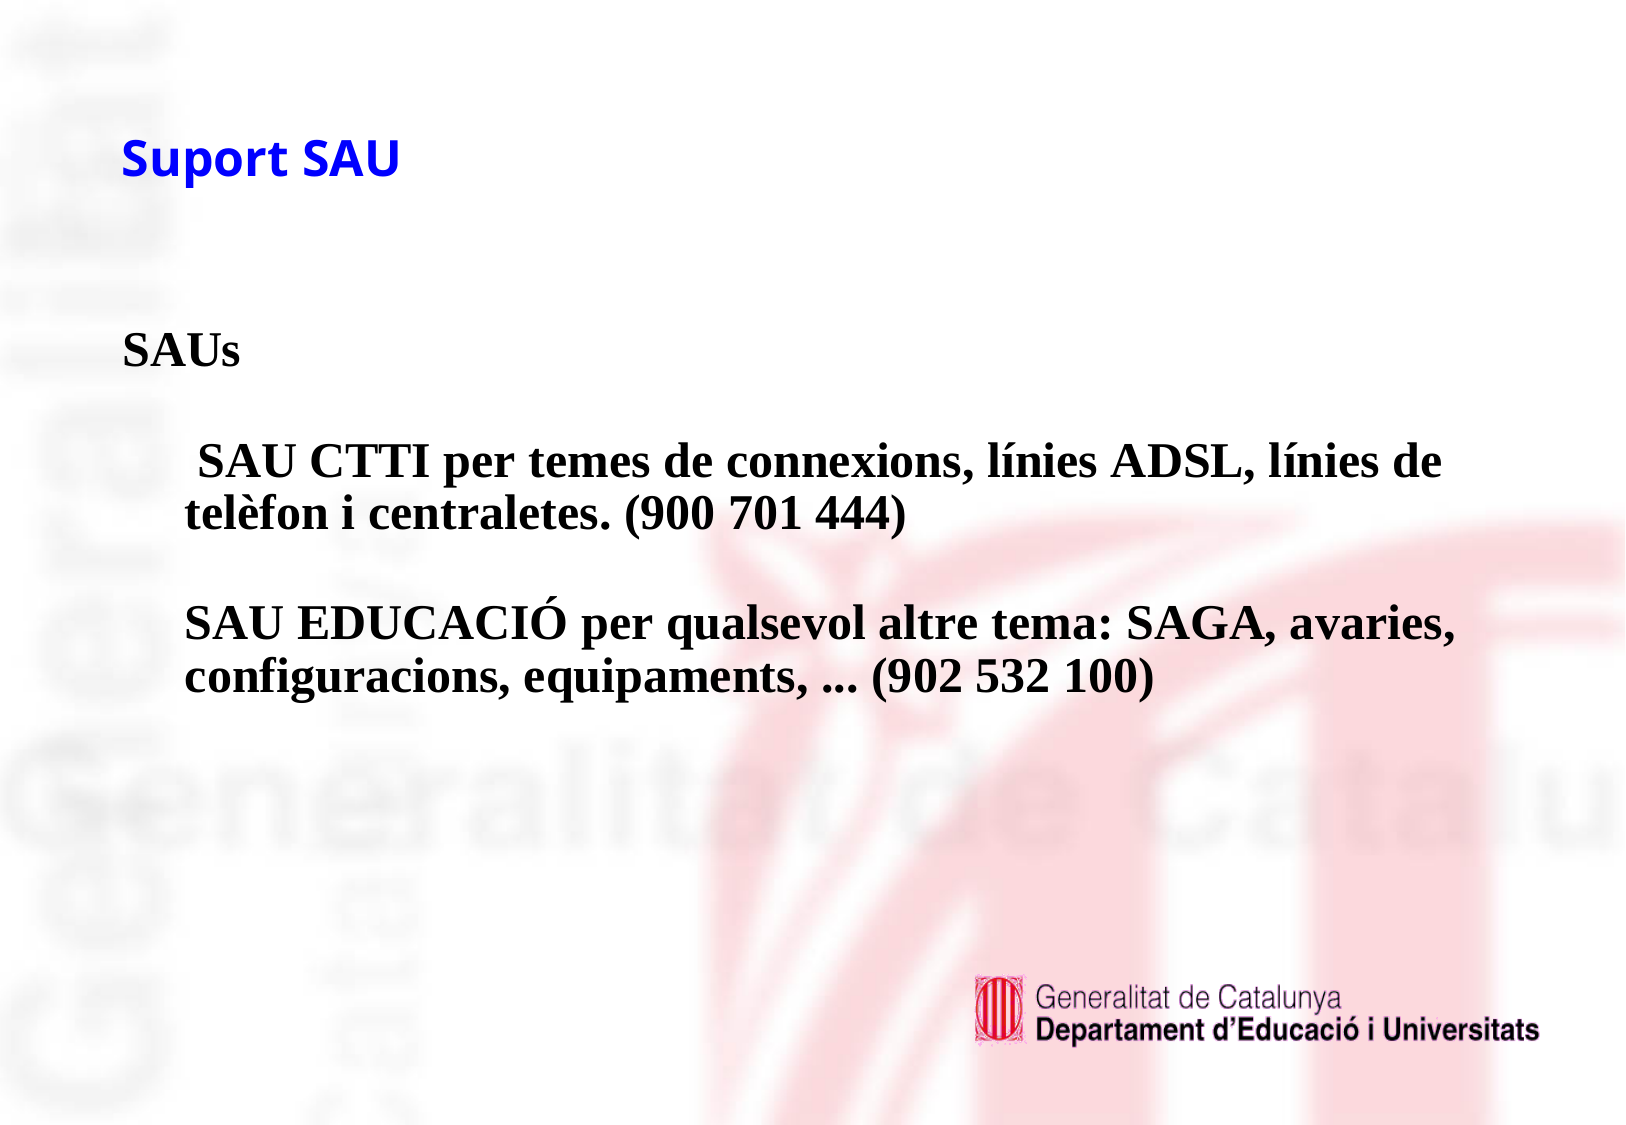

# Suport SAU
 SAUs
 SAU CTTI per temes de connexions, línies ADSL, línies de telèfon i centraletes. (900 701 444)
SAU EDUCACIÓ per qualsevol altre tema: SAGA, avaries, configuracions, equipaments, ... (902 532 100)